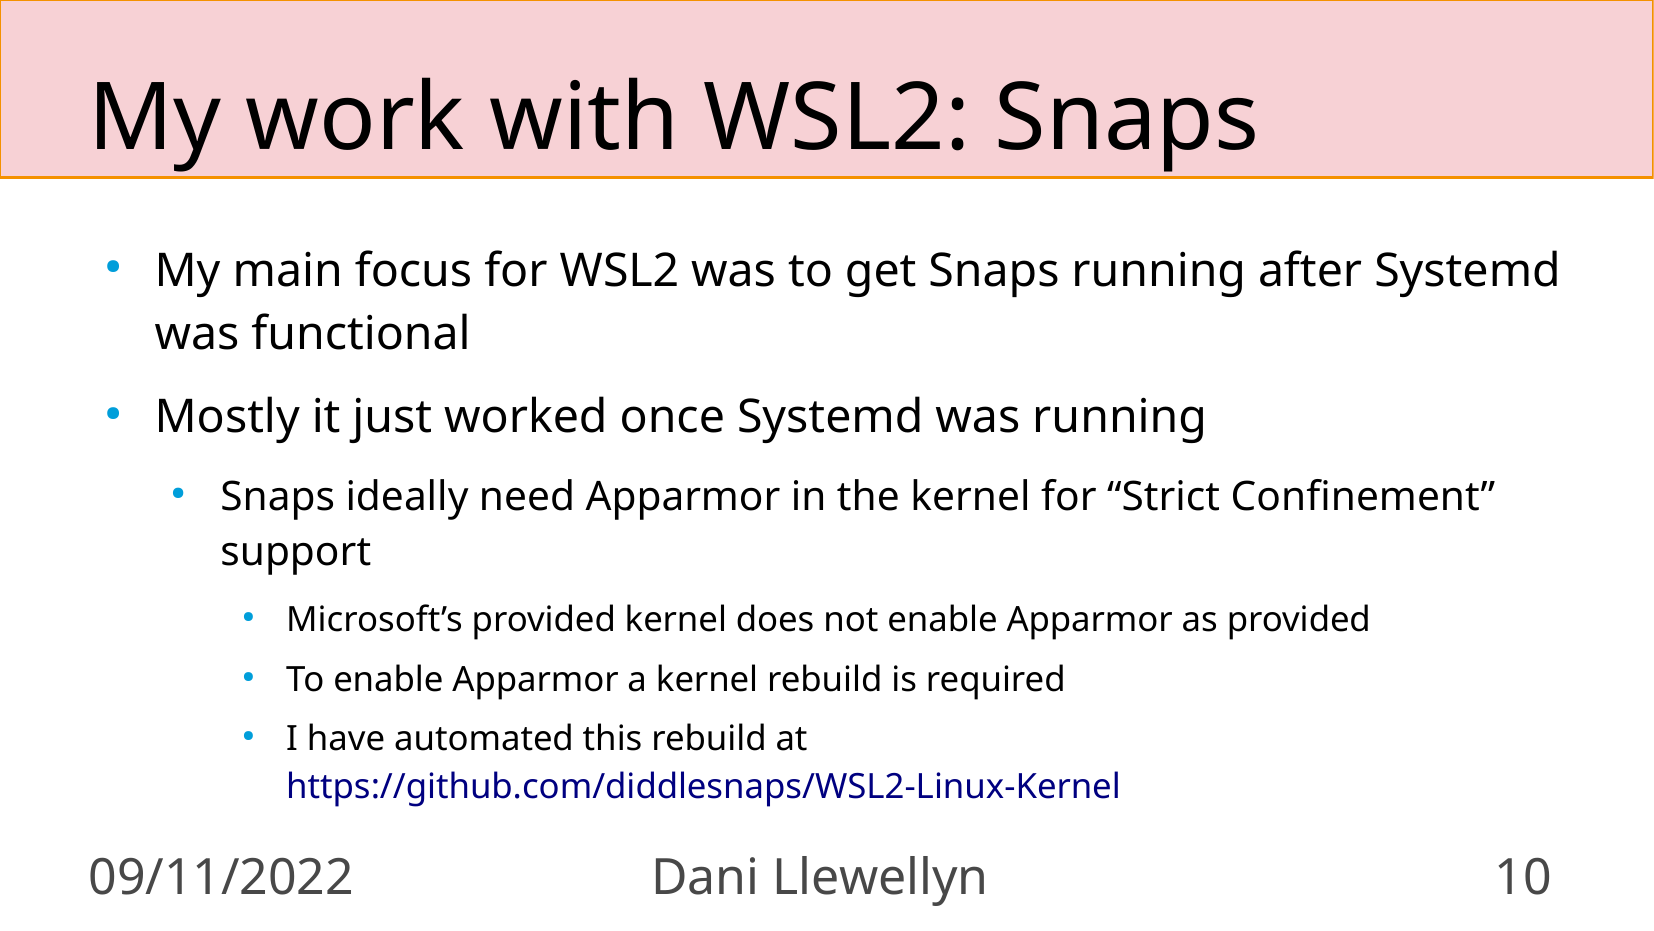

# My work with WSL2: Snaps
My main focus for WSL2 was to get Snaps running after Systemd was functional
Mostly it just worked once Systemd was running
Snaps ideally need Apparmor in the kernel for “Strict Confinement” support
Microsoft’s provided kernel does not enable Apparmor as provided
To enable Apparmor a kernel rebuild is required
I have automated this rebuild at https://github.com/diddlesnaps/WSL2-Linux-Kernel
09/11/2022
Dani Llewellyn
10